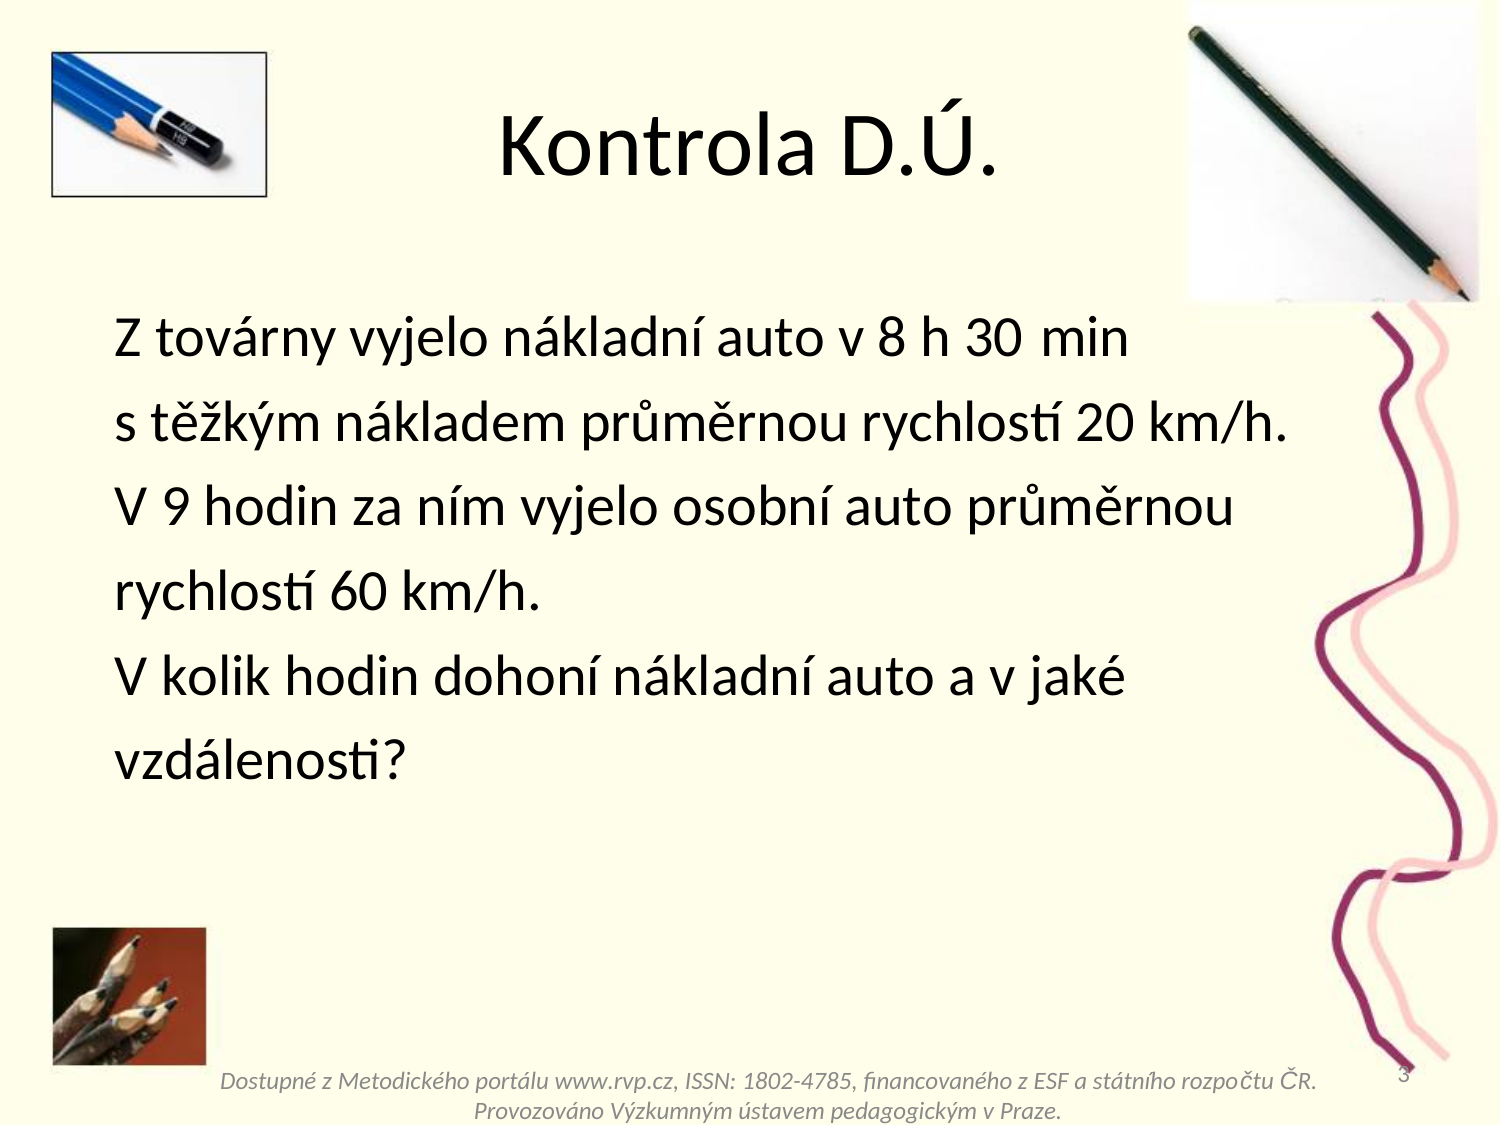

# Kontrola D.Ú.
Z továrny vyjelo nákladní auto v 8 h 30 min
s těžkým nákladem průměrnou rychlostí 20 km/h.
V 9 hodin za ním vyjelo osobní auto průměrnou
rychlostí 60 km/h.
V kolik hodin dohoní nákladní auto a v jaké
vzdálenosti?
3
Dostupné z Metodického portálu www.rvp.cz, ISSN: 1802-4785, financovaného z ESF a státního rozpočtu ČR. Provozováno Výzkumným ústavem pedagogickým v Praze.